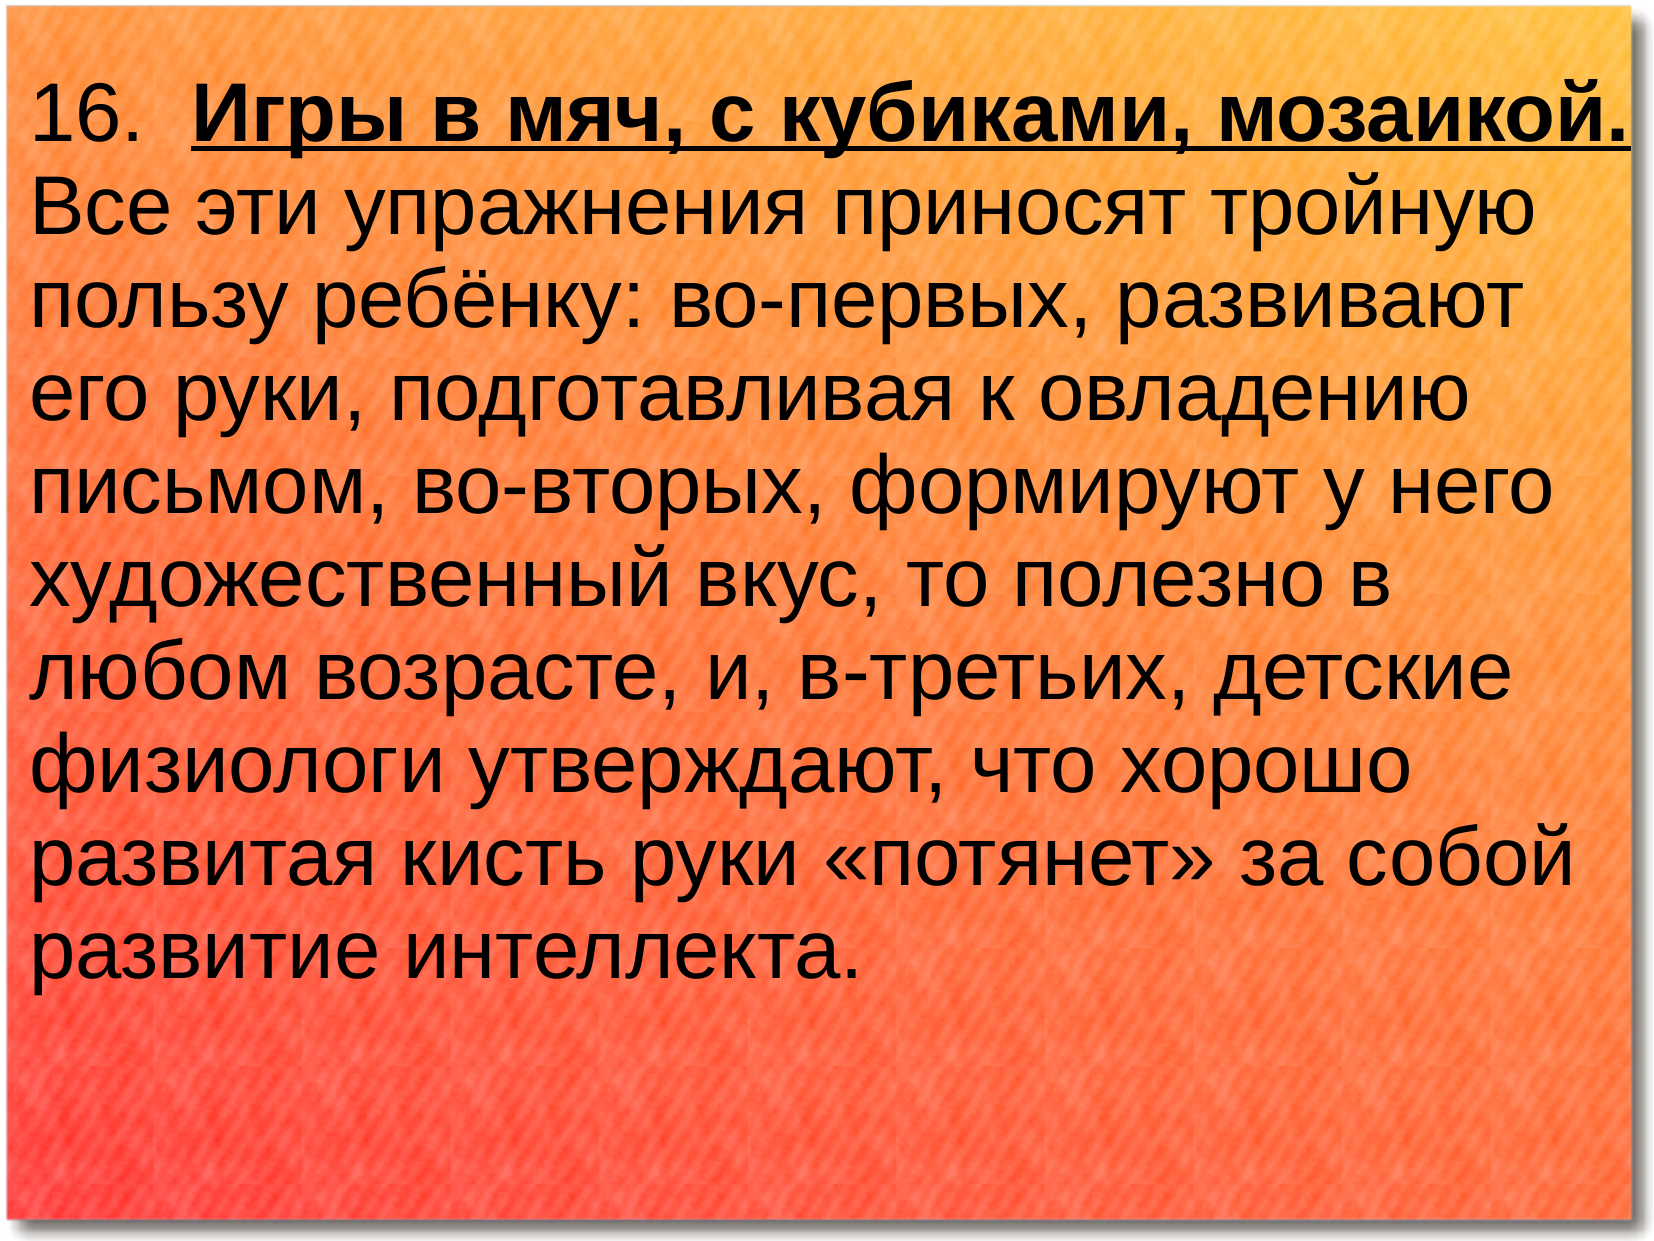

16. Игры в мяч, с кубиками, мозаикой. Все эти упражнения приносят тройную пользу ребёнку: во-первых, развивают его руки, подготавливая к овладению письмом, во-вторых, формируют у него художественный вкус, то полезно в любом возрасте, и, в-третьих, детские физиологи утверждают, что хорошо развитая кисть руки «потянет» за собой развитие интеллекта.